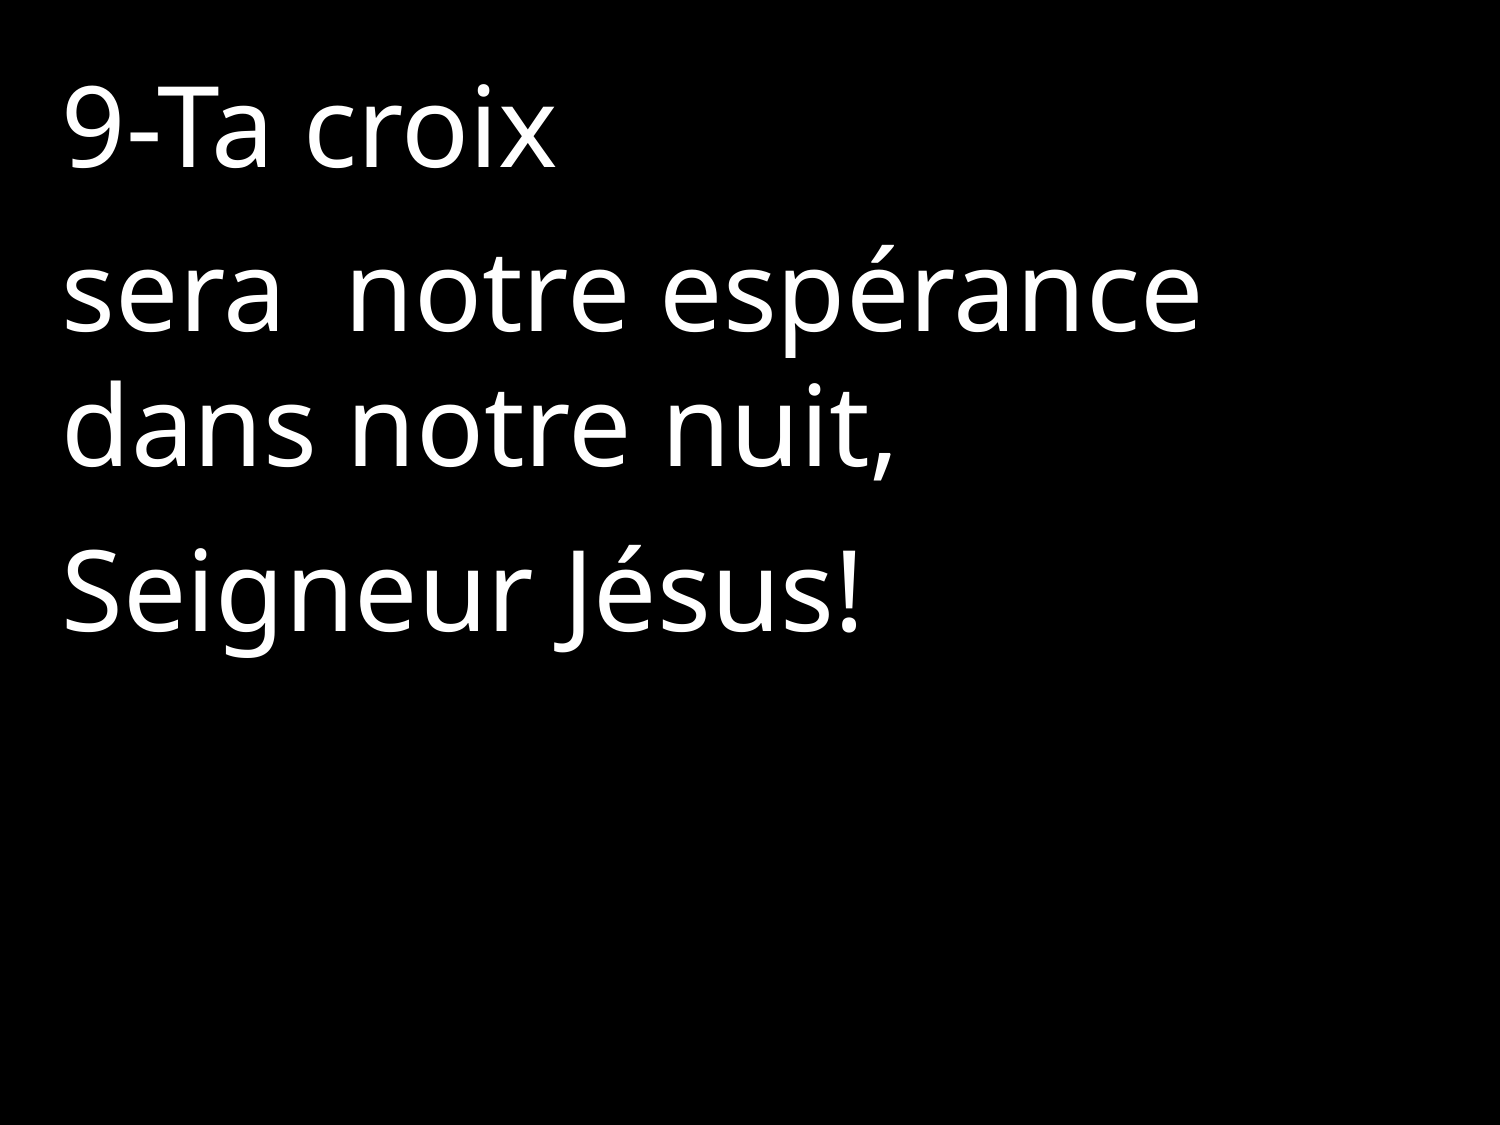

#
9-Ta croix
sera notre espérance dans notre nuit,
Seigneur Jésus!